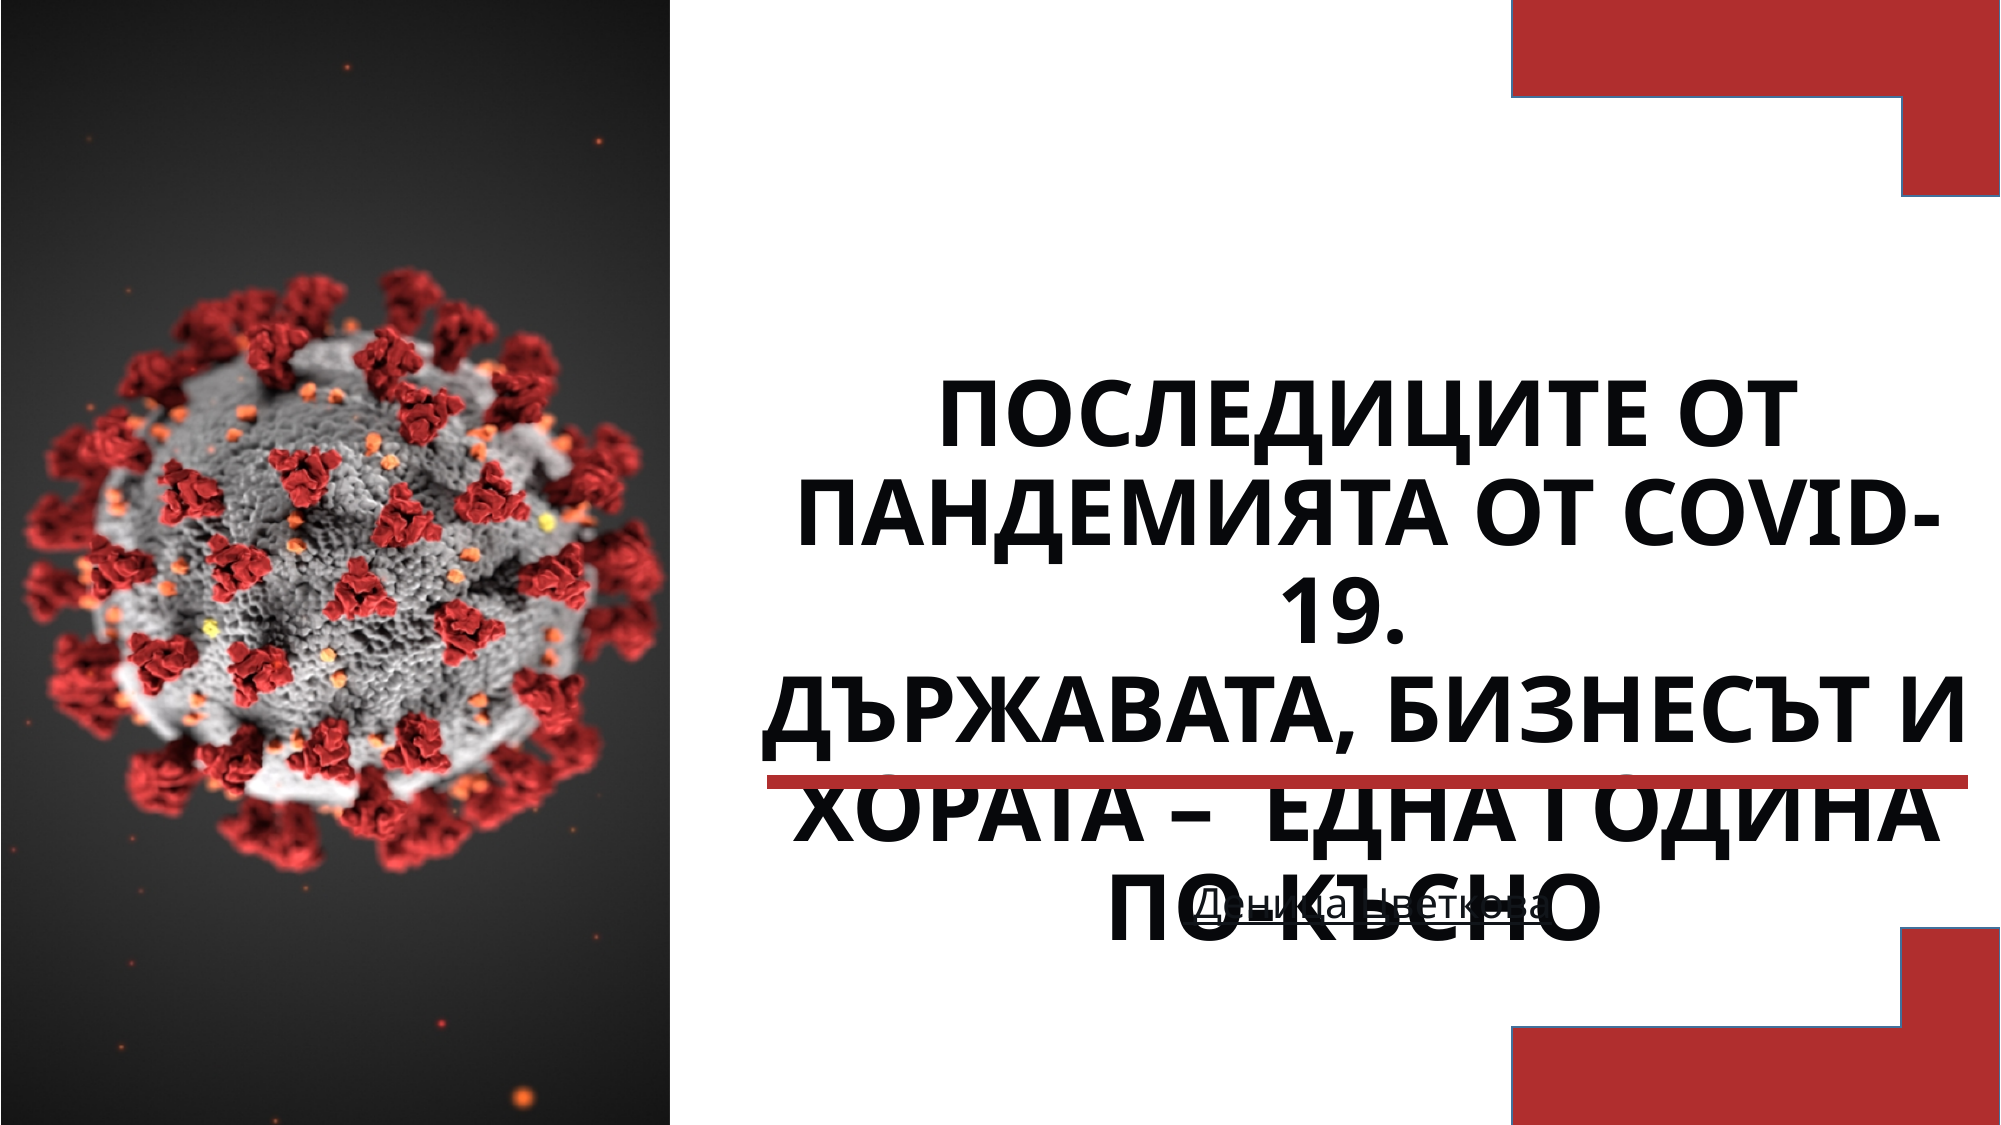

# ПОСЛЕДИЦИТЕ ОТ ПАНДЕМИЯТА ОТ COVID-19. ДЪРЖАВАТА, БИЗНЕСЪТ И ХОРАТА – ЕДНА ГОДИНА ПО-КЪСНО
 Деница Цветкова